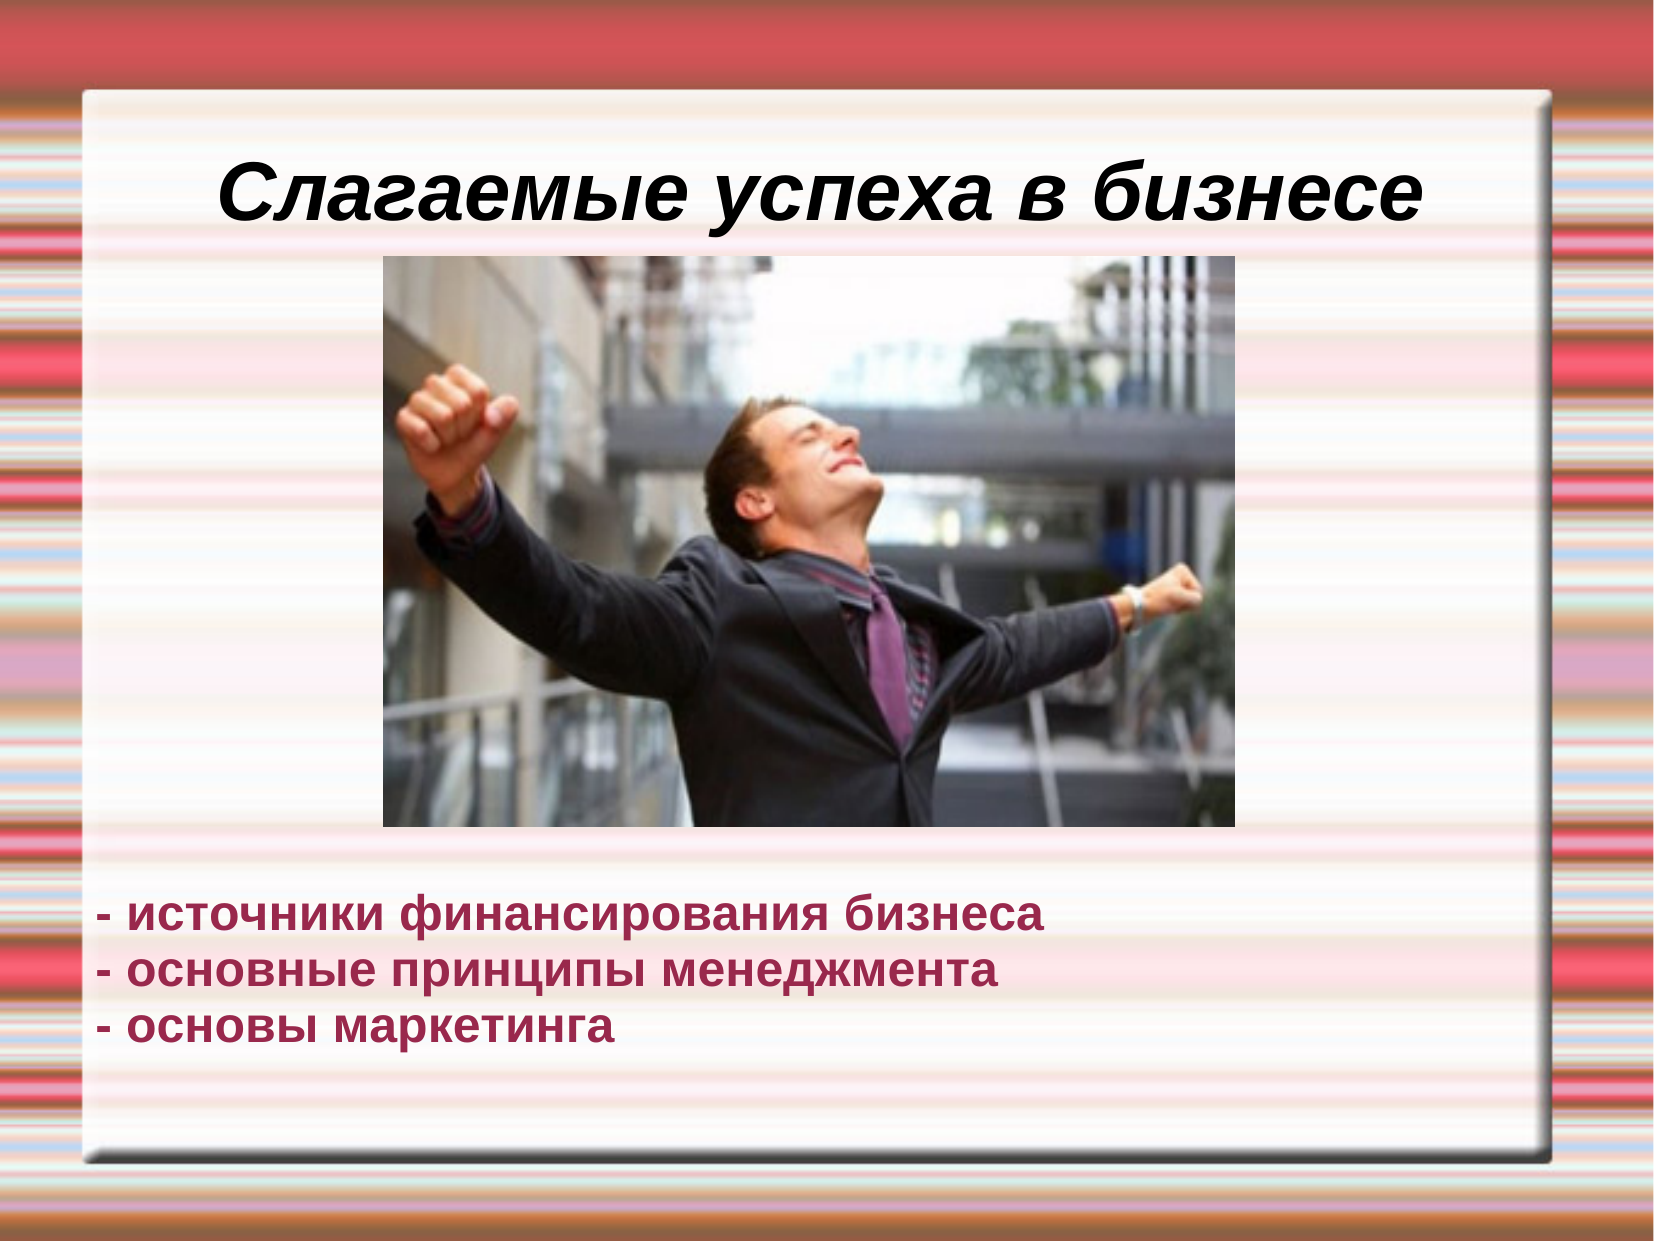

# Слагаемые успеха в бизнесе
- источники финансирования бизнеса
- основные принципы менеджмента
- основы маркетинга